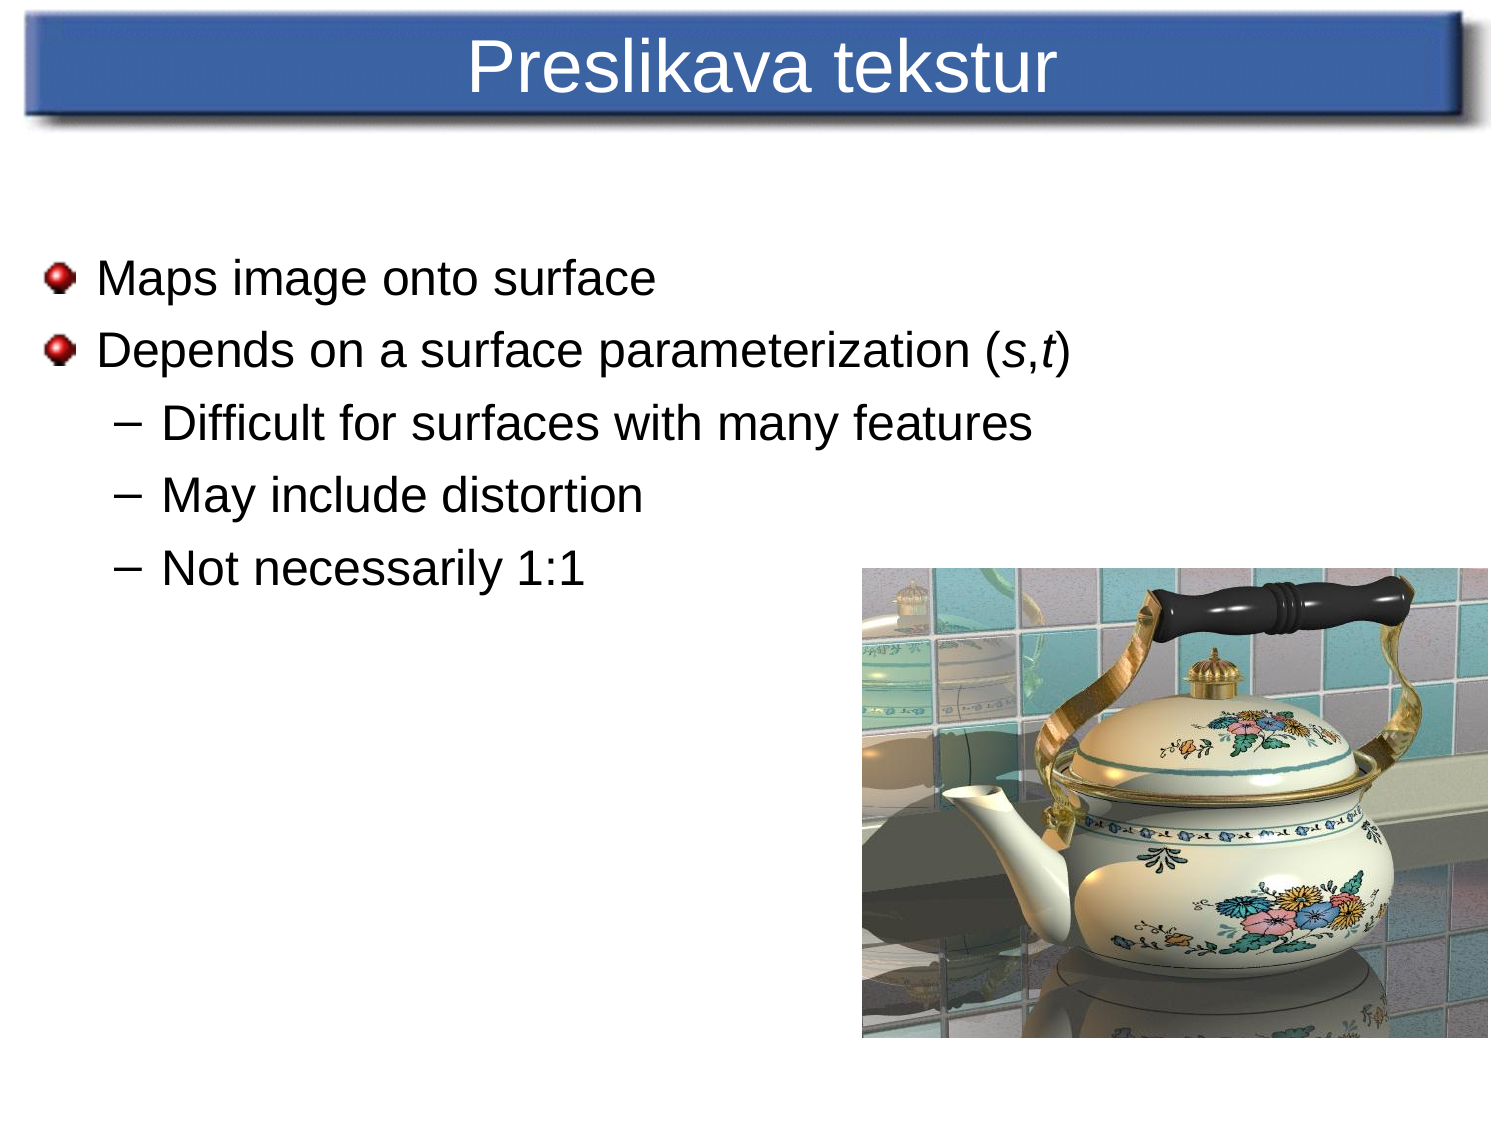

# Preslikava tekstur
Maps image onto surface
Depends on a surface parameterization (s,t)
Difficult for surfaces with many features
May include distortion
Not necessarily 1:1